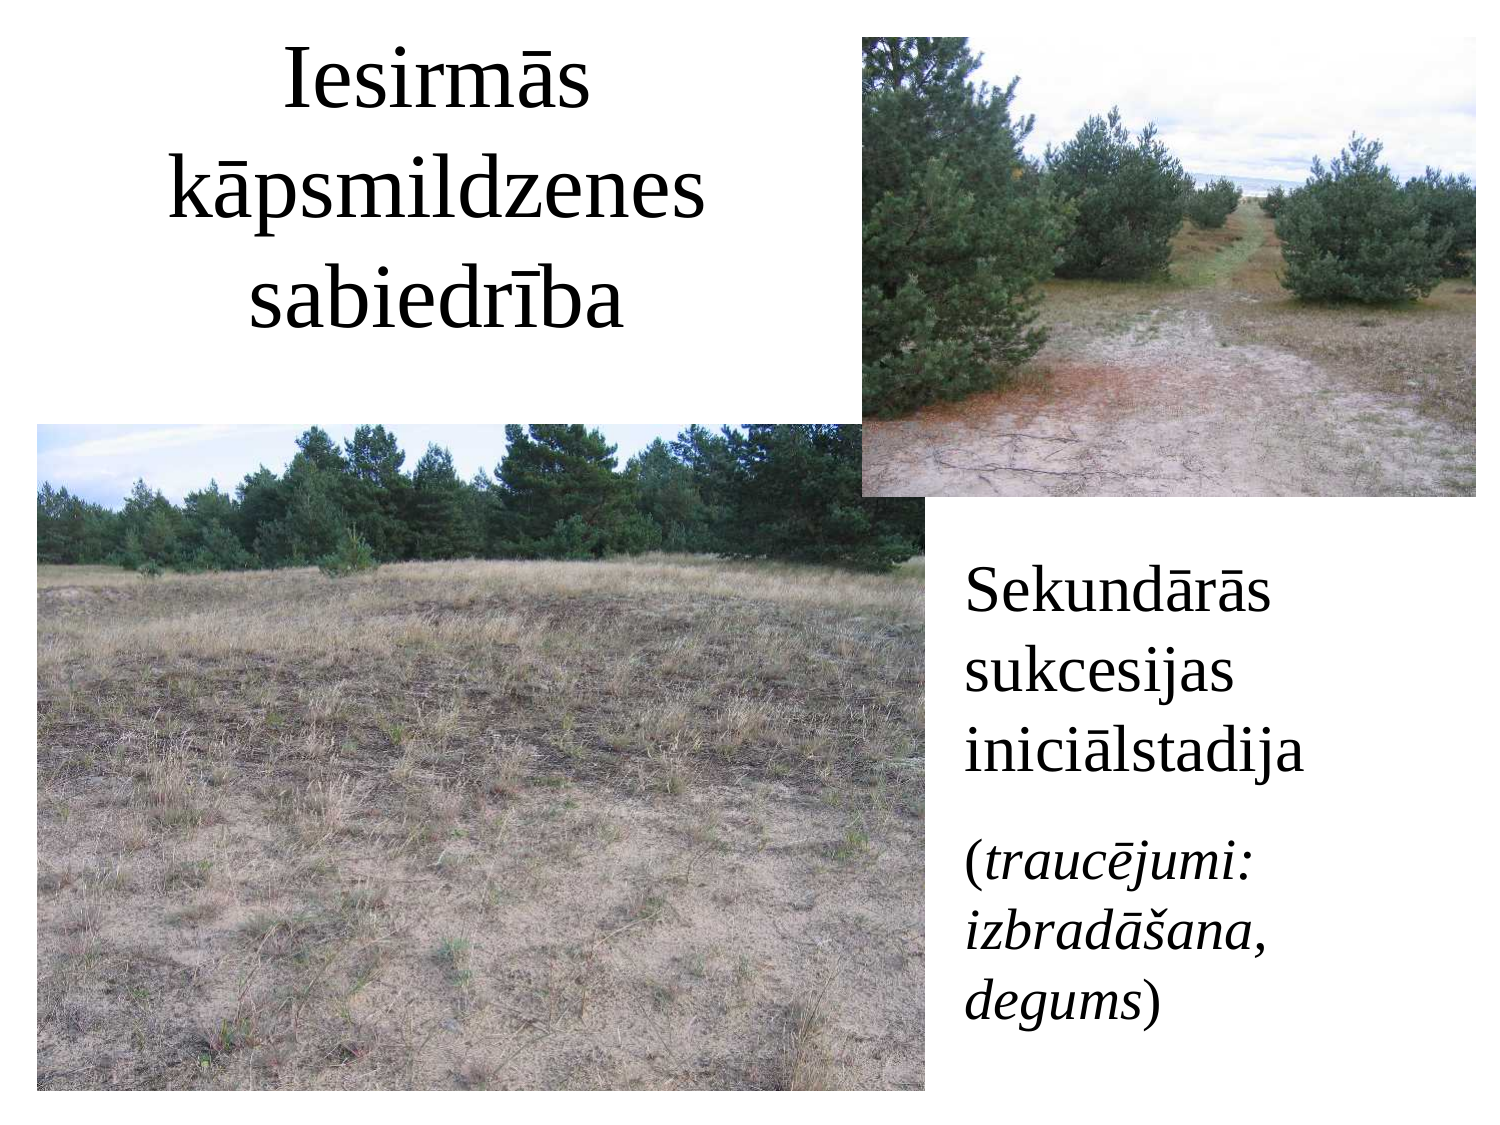

# Iesirmās kāpsmildzenes sabiedrība
Sekundārās sukcesijas iniciālstadija
(traucējumi: izbradāšana, degums)